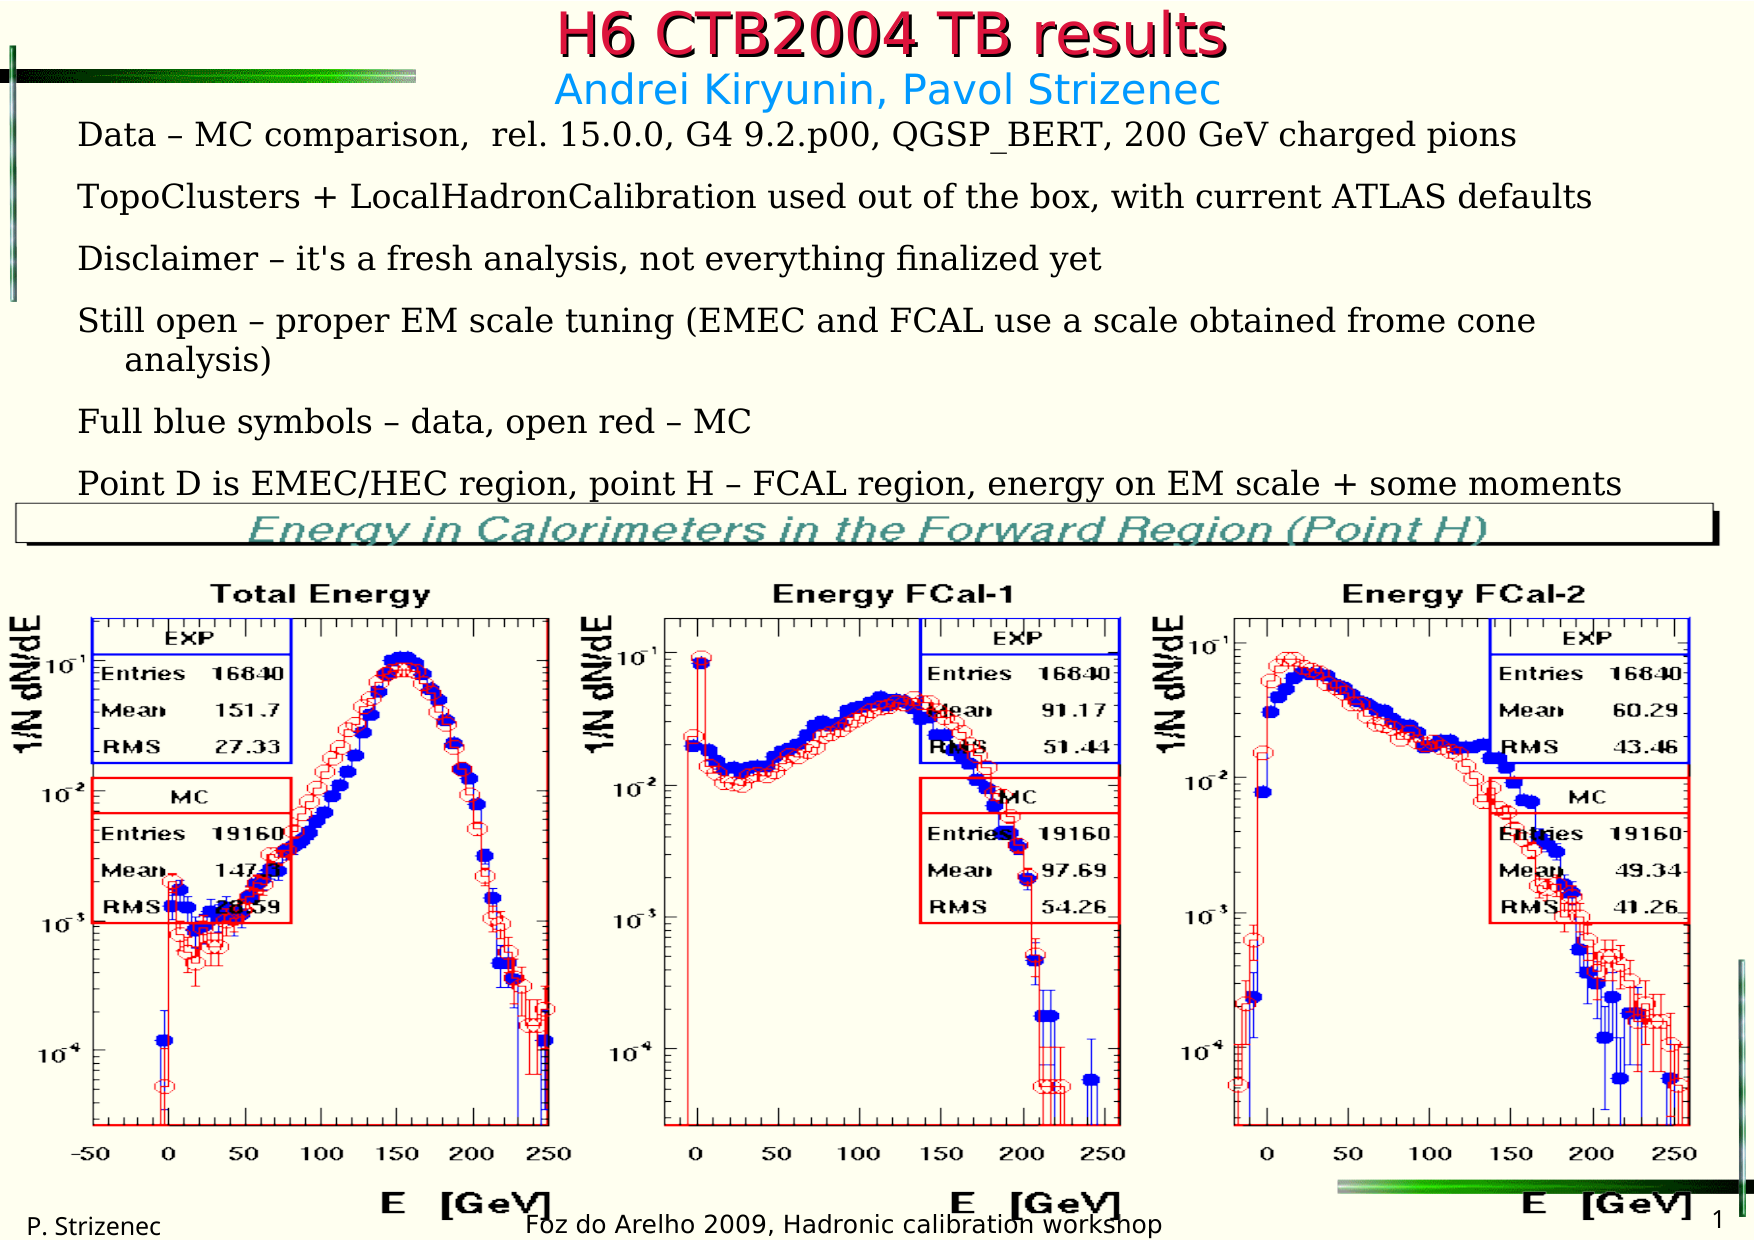

H6 CTB2004 TB results
Andrei Kiryunin, Pavol Strizenec
# Data – MC comparison, rel. 15.0.0, G4 9.2.p00, QGSP_BERT, 200 GeV charged pions
TopoClusters + LocalHadronCalibration used out of the box, with current ATLAS defaults
Disclaimer – it's a fresh analysis, not everything finalized yet
Still open – proper EM scale tuning (EMEC and FCAL use a scale obtained frome cone analysis)
Full blue symbols – data, open red – MC
Point D is EMEC/HEC region, point H – FCAL region, energy on EM scale + some moments
P. Strizenec
Foz do Arelho 2009, Hadronic calibration workshop